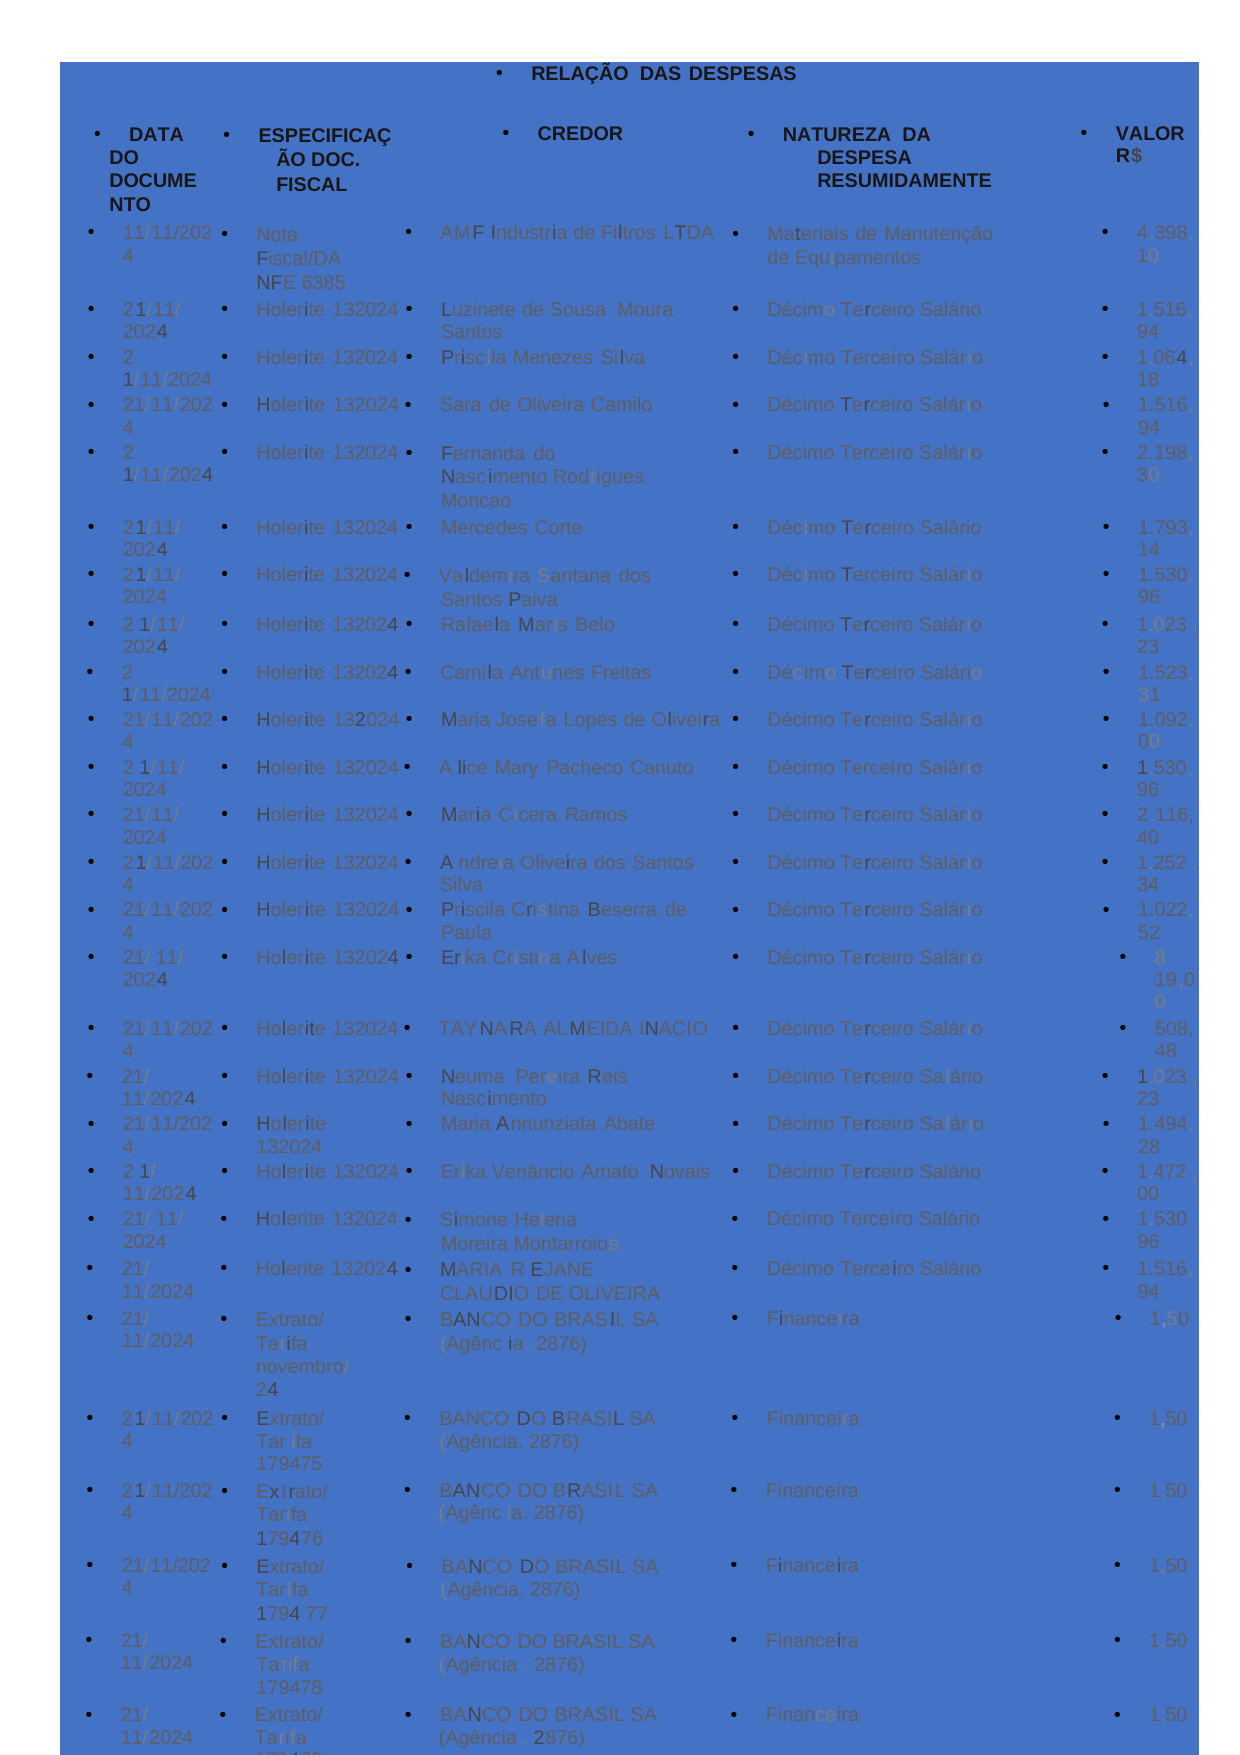

| RELAÇÃO DAS DESPESAS | | | | |
| --- | --- | --- | --- | --- |
| DATA DO DOCUMENTO | ESPECIFICAÇÃO DOC. FISCAL | CREDOR | NATUREZA DA DESPESA RESUMIDAMENTE | VALOR R$ |
| 11/11/2024 | Nota Fiscal/DANFE 6385 | AMF Industria de Filtros LTDA | Materiais de Manutenção de Equipamentos | 4.398,10 |
| 21/11/ 2024 | Holerite 132024 | Luzinete de Sousa Moura Santos | Décimo Terceiro Salário | 1.516,94 |
| 2 1/11/2024 | Holerite 132024 | Priscila Menezes Silva | Décimo Terceiro Salário | 1.064,18 |
| 21/11/2024 | Holerite 132024 | Sara de Oliveira Camilo | Décimo Terceiro Salário | 1.516,94 |
| 2 1/11/2024 | Holerite 132024 | Fernanda do Nascimento Rodrigues Moncao | Décimo Terceiro Salário | 2.198,30 |
| 21/11/ 2024 | Holerite 132024 | Mercedes Corte | Décimo Terceiro Salário | 1.793,14 |
| 21/11/ 2024 | Holerite 132024 | Valdemira Santana dos Santos Paiva | Décimo Terceiro Salário | 1.530,96 |
| 2 1/11/ 2024 | Holerite 132024 | Rafaela Maris Belo | Décimo Terceiro Salário | 1.023 ,23 |
| 2 1/11/2024 | Holerite 132024 | Camila Antunes Freitas | Décimo Terceiro Salário | 1.523,31 |
| 21/11/2024 | Holerite 132024 | Maria Josefa Lopes de Oliveira | Décimo Terceiro Salário | 1.092,00 |
| 2 1/11/ 2024 | Holerite 132024 | A lice Mary Pacheco Canuto | Décimo Terceiro Salário | 1.530,96 |
| 21/11/ 2024 | Holerite 132024 | Maria Cícera Ramos | Décimo Terceiro Salário | 2.116,40 |
| 21/11/2024 | Holerite 132024 | A ndreia Oliveira dos Santos Silva | Décimo Terceiro Salário | 1.252 ,34 |
| 21/11/2024 | Holerite 132024 | Priscila Cristina Beserra de Paula | Décimo Terceiro Salário | 1.022,52 |
| 21/ 11/ 2024 | Holerite 132024 | Erika Cristina Alves | Décimo Terceiro Salário | 8 19,00 |
| 21/11/2024 | Holerite 132024 | TAYNARA ALMEIDA INACIO | Décimo Terceiro Salário | 508,48 |
| 21/ 11/2024 | Holerite 132024 | Neuma Pereira Reis Nascimento | Décimo Terceiro Salário | 1.023 ,23 |
| 21/11/2024 | Holerite 132024 | Maria Annunziata Abate | Décimo Terceiro Salário | 1.494,28 |
| 2 1/ 11/2024 | Holerite 132024 | Erika Venâncio Amato Novais | Décimo Terceiro Salário | 1.472 ,00 |
| 21/ 11/ 2024 | Holerite 132024 | Simone Helena Moreira Montarroios | Décimo Terceiro Salário | 1.530.96 |
| 21/ 11/2024 | Holerite 132024 | MARIA R EJANE CLAUDIO DE OLIVEIRA | Décimo Terceiro Salário | 1.516,94 |
| 21/ 11/2024 | Extrato/Tarifa novembro/24 | BANCO DO BRASIL SA (Agênc ia. 2876) | Financeira | 1,50 |
| 21/11/2024 | Extrato/Tar ifa 179475 | BANCO DO BRASIL SA (Agência. 2876) | Financeira | 1,50 |
| 21/11/2024 | Extrato/Tarifa 179476 | BANCO DO BRASIL SA (Agênc ia. 2876) | Financeira | 1,50 |
| 21/11/2024 | Extrato/Tarifa 1794 77 | BANCO DO BRASIL SA (Agência. 2876) | Financeira | 1,50 |
| 21/ 11/2024 | Extrato/Tarifa 179478 | BANCO DO BRASIL SA (Agência . 2876) | Financeira | 1,50 |
| 21/ 11/2024 | Extrato/Tarifa 179479 | BANCO DO BRASIL SA (Agência . 2876) | Financeira | 1,50 |
| 21/ 11/2024 | Extrato/Tarifa 179480 | BANCO DO BRASIL SA (Agência. 2876) | Financeira | 1,50 |
| 21/11/2024 | Extrato/Tar ifa 179481 | BANCO DO BRASIL SA (Agência . 2876) | Financeira | 1,50 |
| 21/11/2024 | Extrato/Tarifa 179482 | BANCO DO BRAS IL SA (Agência . 2876) | Financeira | 1,50 |
o:>n 71 no